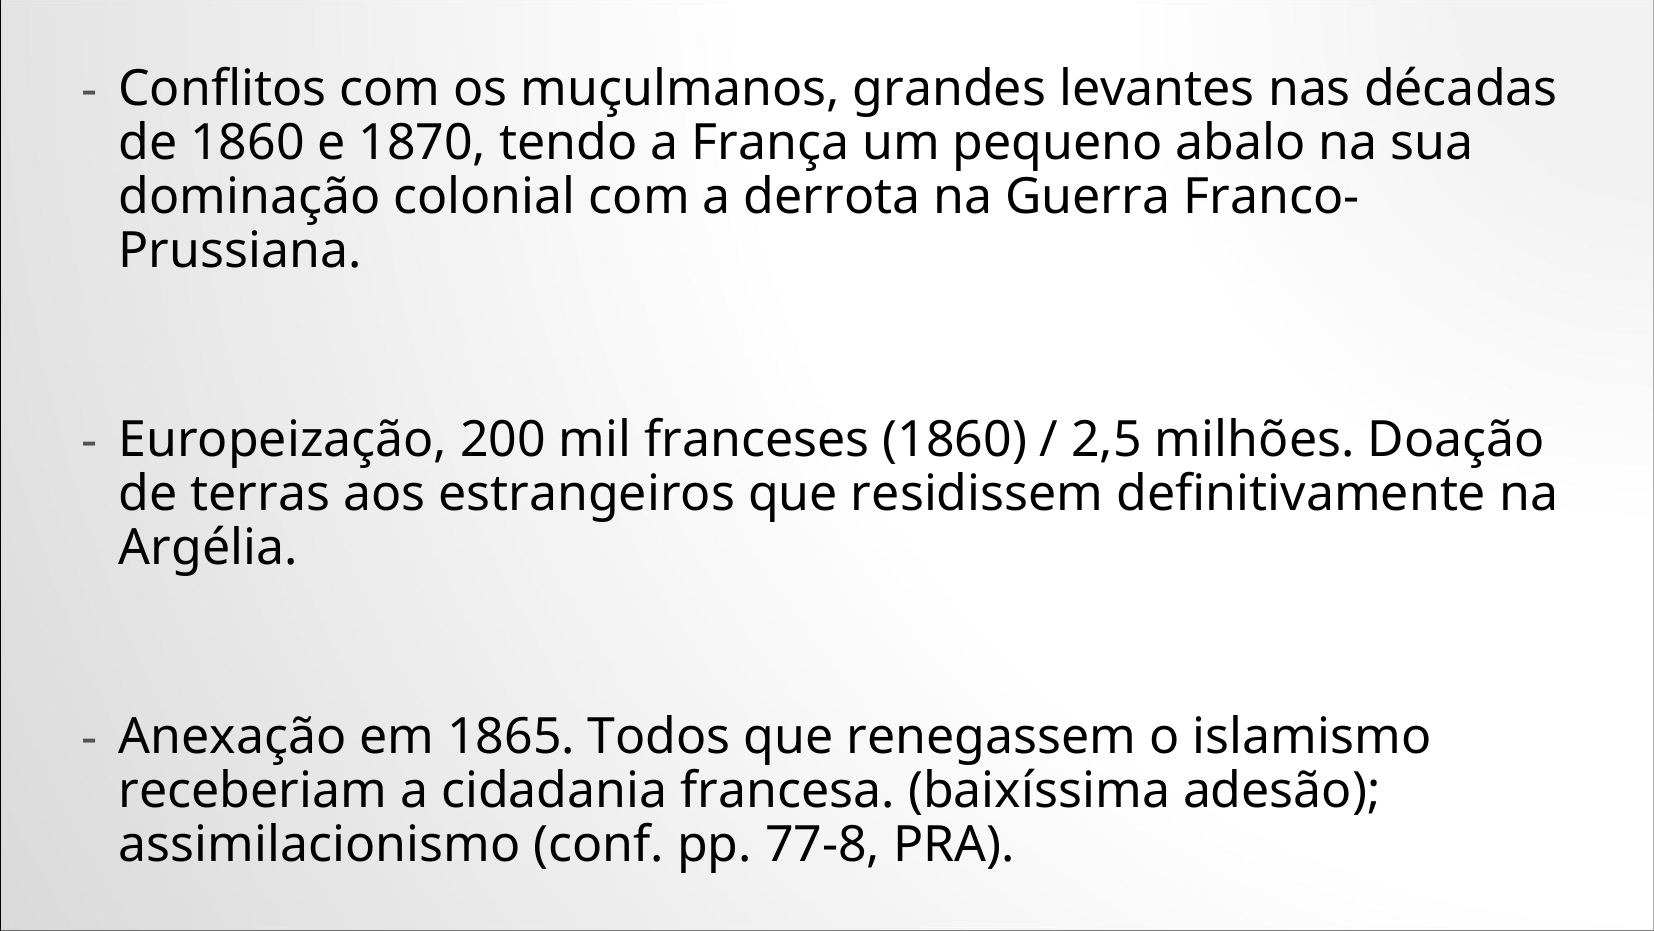

Conflitos com os muçulmanos, grandes levantes nas décadas de 1860 e 1870, tendo a França um pequeno abalo na sua dominação colonial com a derrota na Guerra Franco-Prussiana.
Europeização, 200 mil franceses (1860) / 2,5 milhões. Doação de terras aos estrangeiros que residissem definitivamente na Argélia.
Anexação em 1865. Todos que renegassem o islamismo receberiam a cidadania francesa. (baixíssima adesão); assimilacionismo (conf. pp. 77-8, PRA).